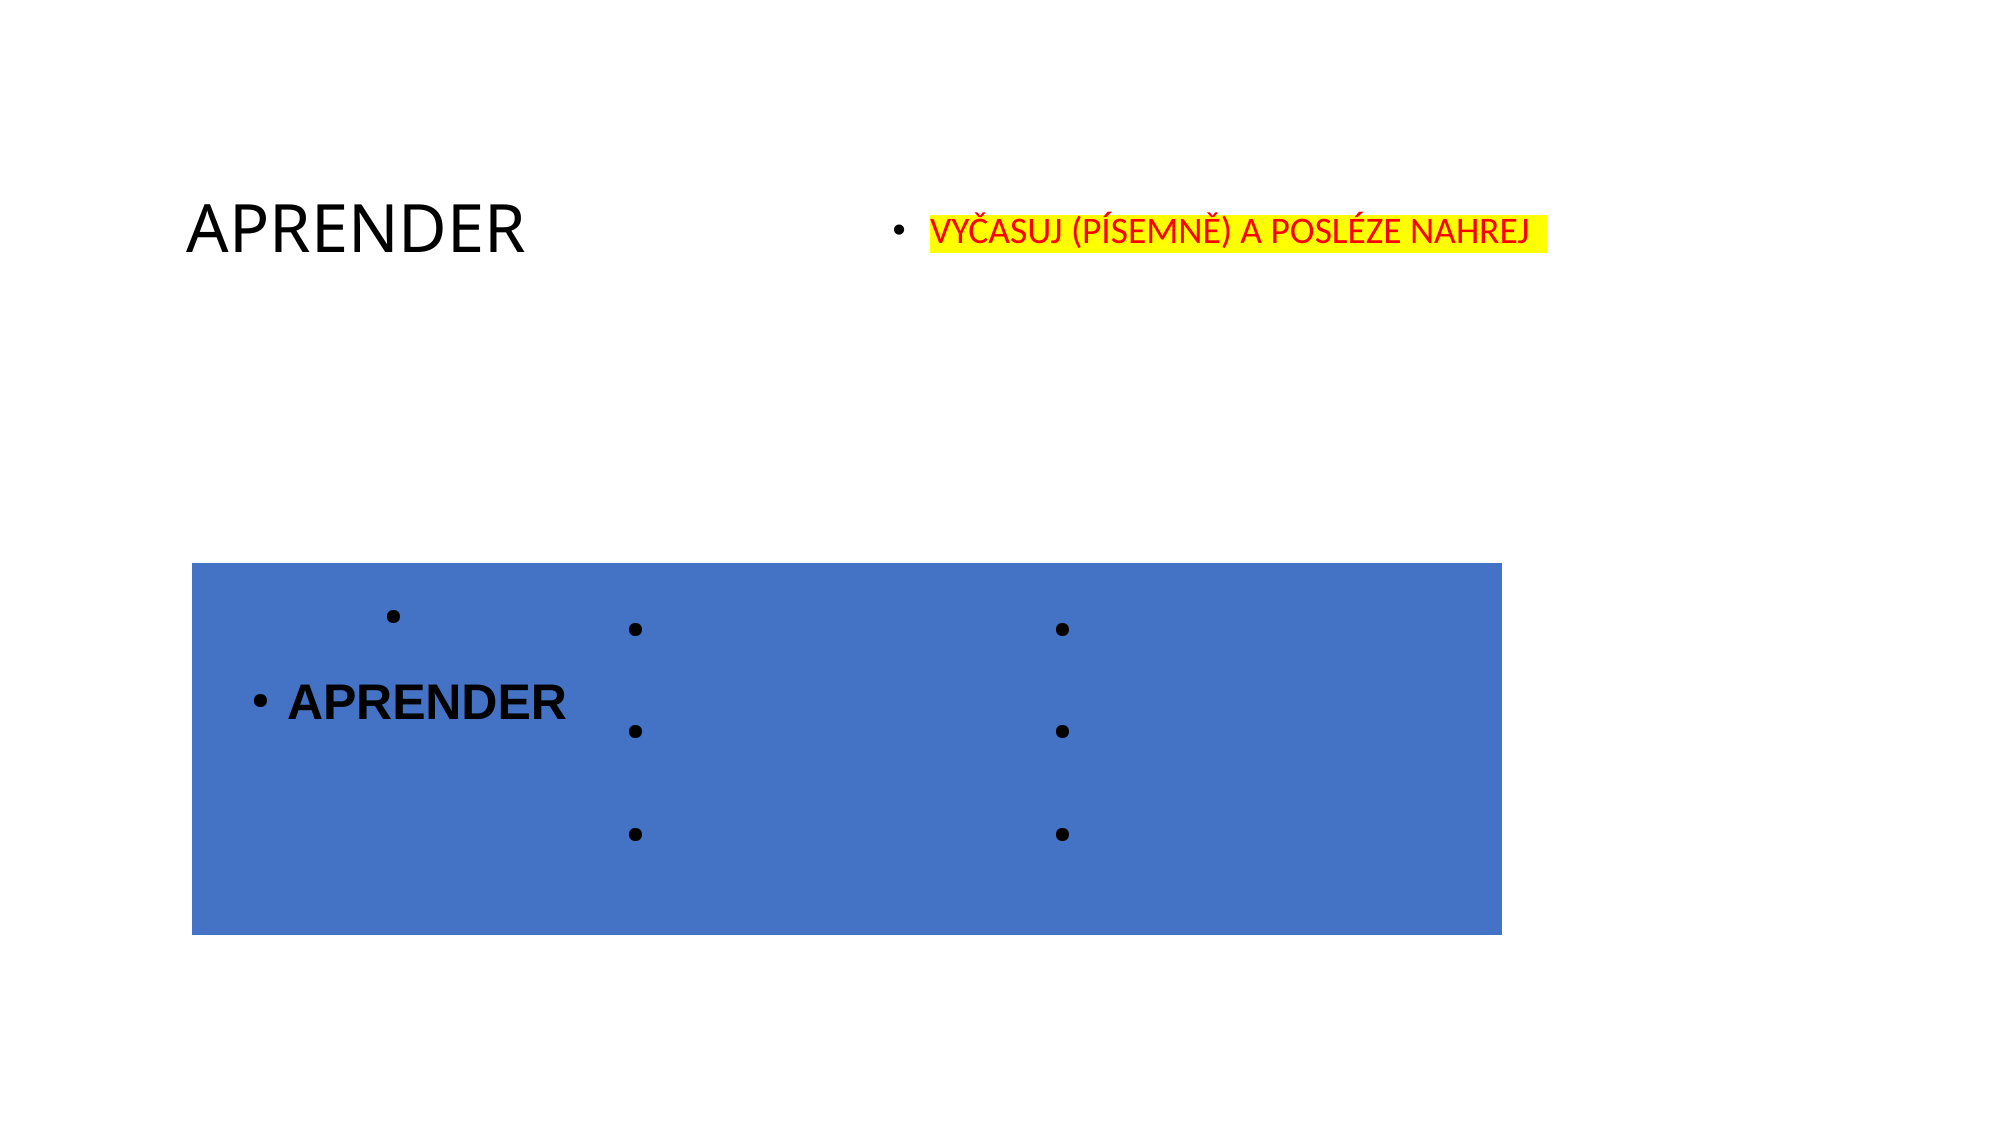

# APRENDER
VYČASUJ (PÍSEMNĚ) A POSLÉZE NAHREJ
| APRENDER | | |
| --- | --- | --- |
| | | |
| | | |